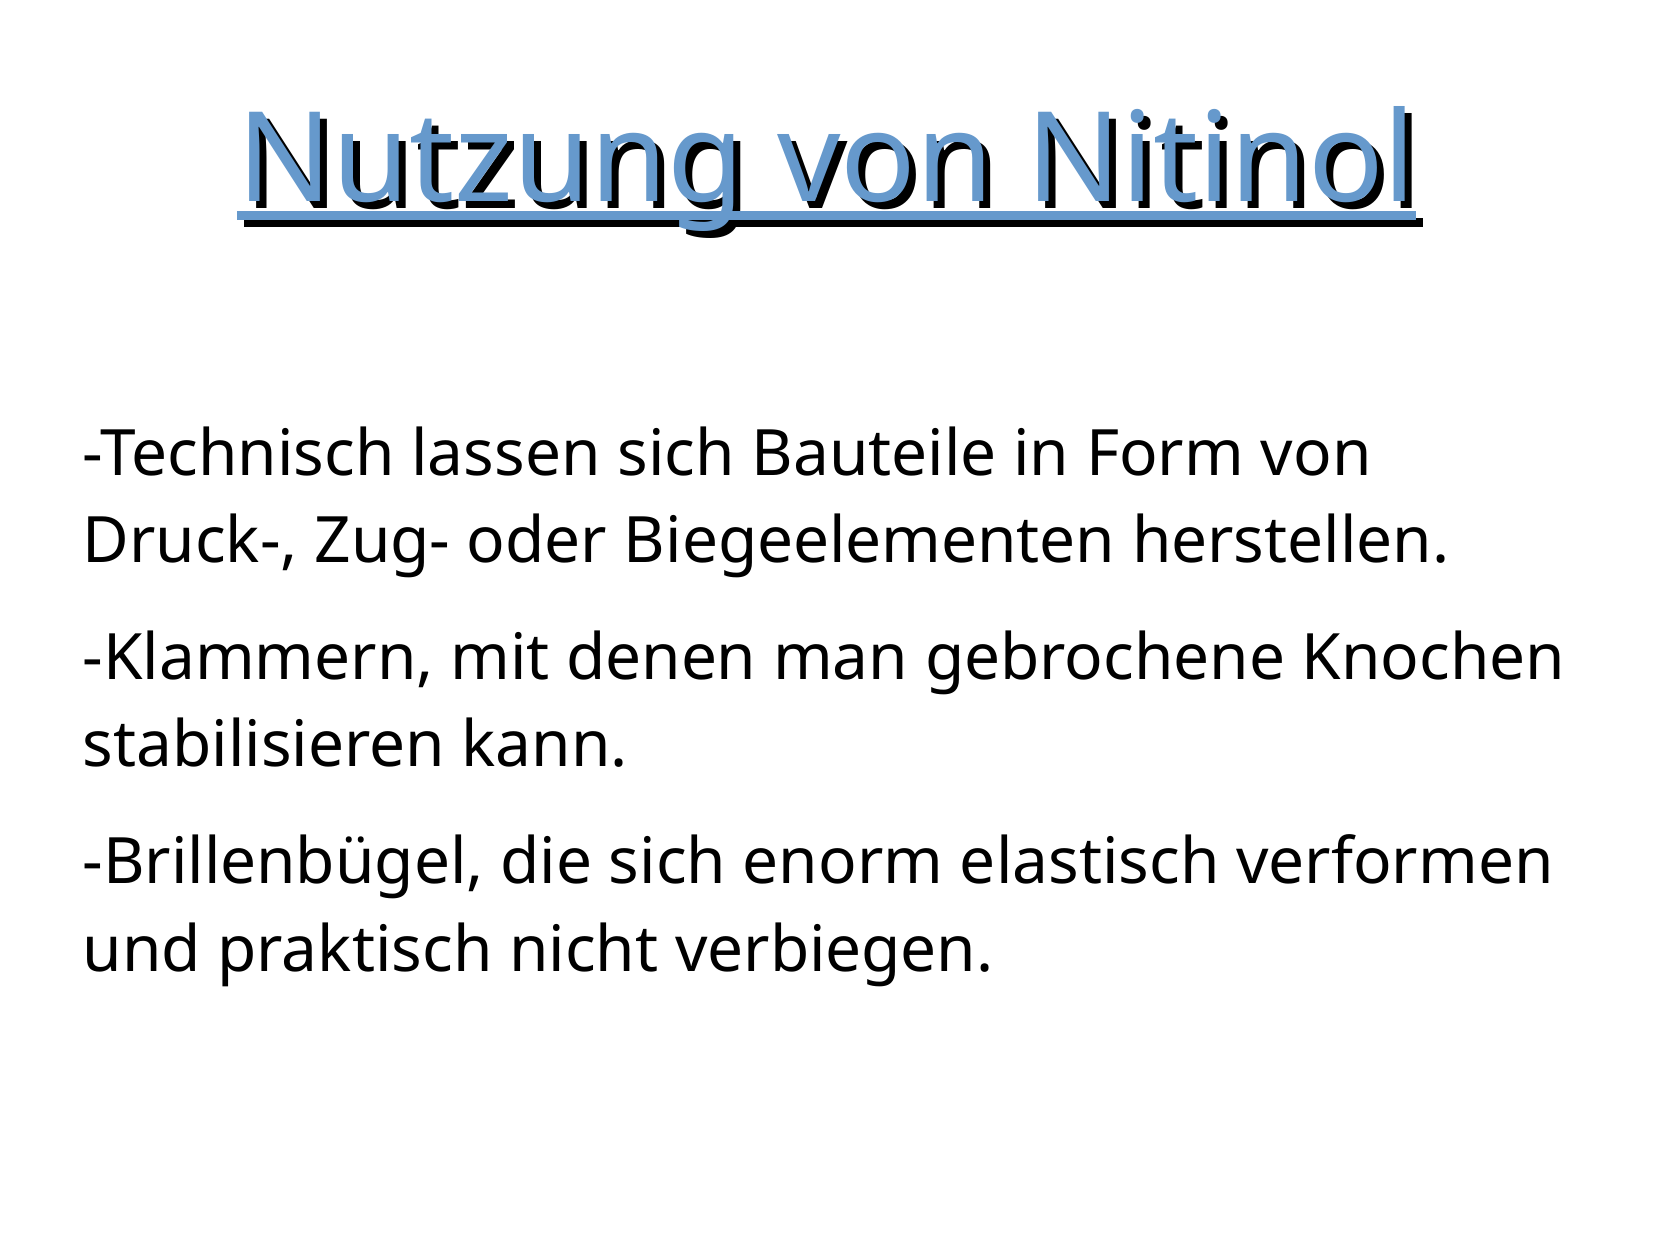

# Nutzung von Nitinol
-Technisch lassen sich Bauteile in Form von Druck-, Zug- oder Biegeelementen herstellen.
-Klammern, mit denen man gebrochene Knochen stabilisieren kann.
-Brillenbügel, die sich enorm elastisch verformen und praktisch nicht verbiegen.